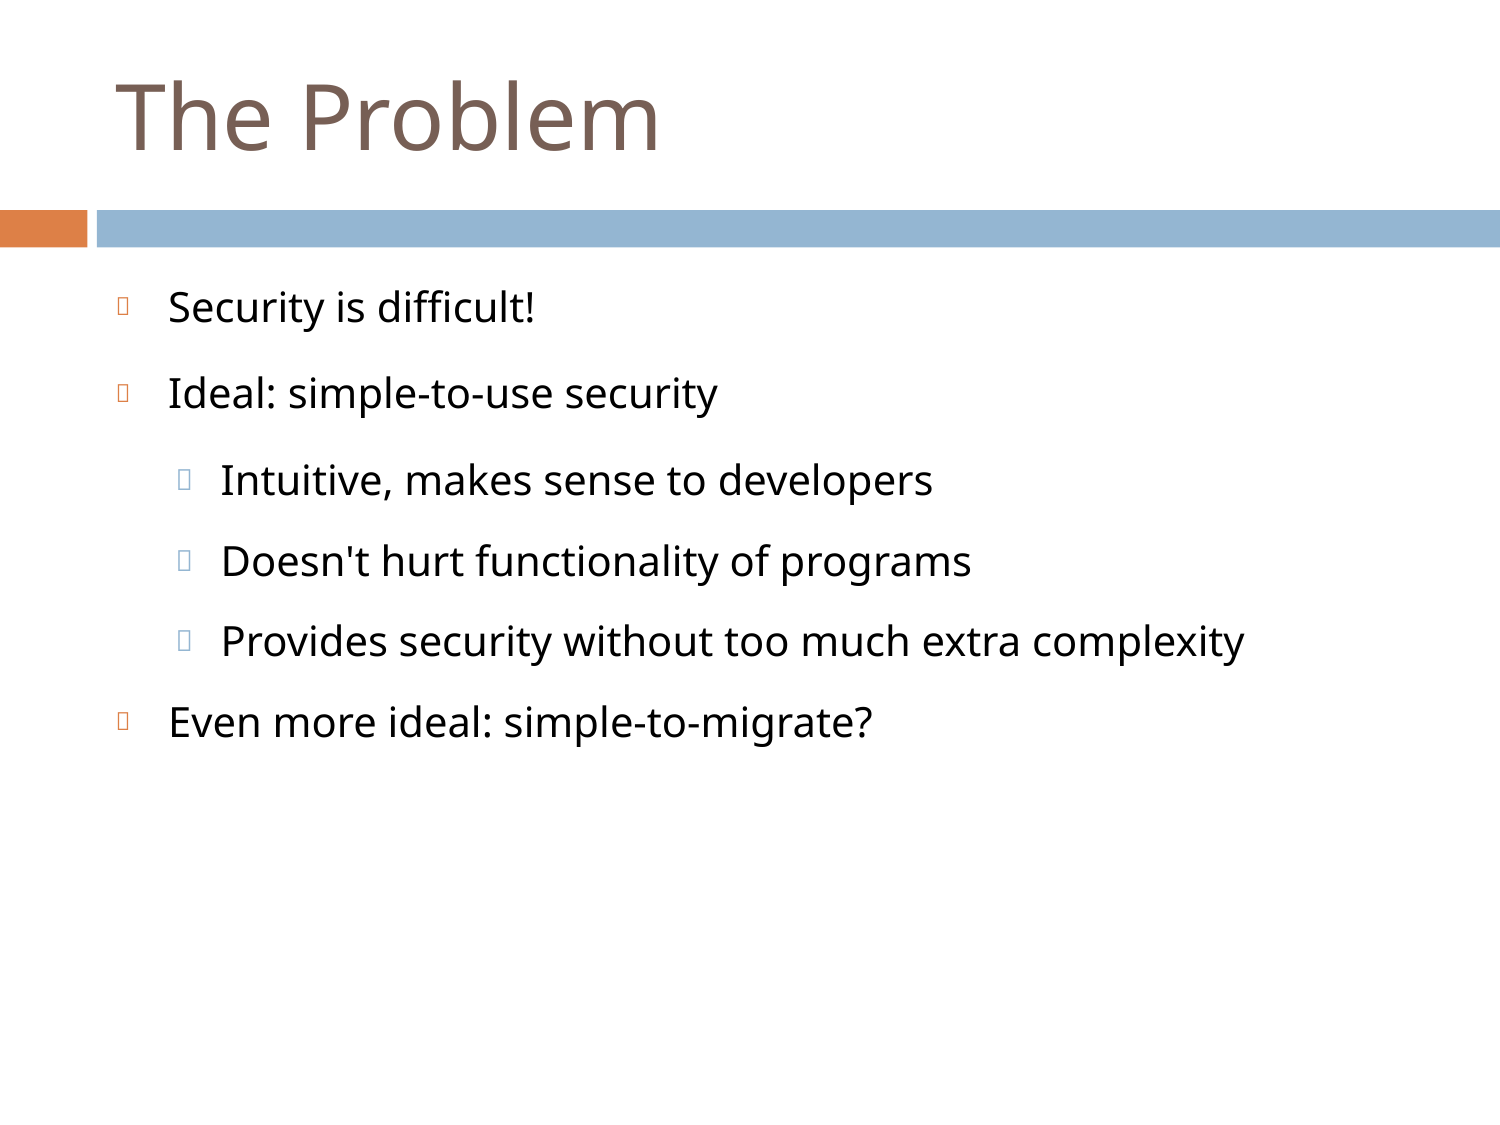

# The Problem
Security is difficult!
Ideal: simple-to-use security
Intuitive, makes sense to developers
Doesn't hurt functionality of programs
Provides security without too much extra complexity
Even more ideal: simple-to-migrate?